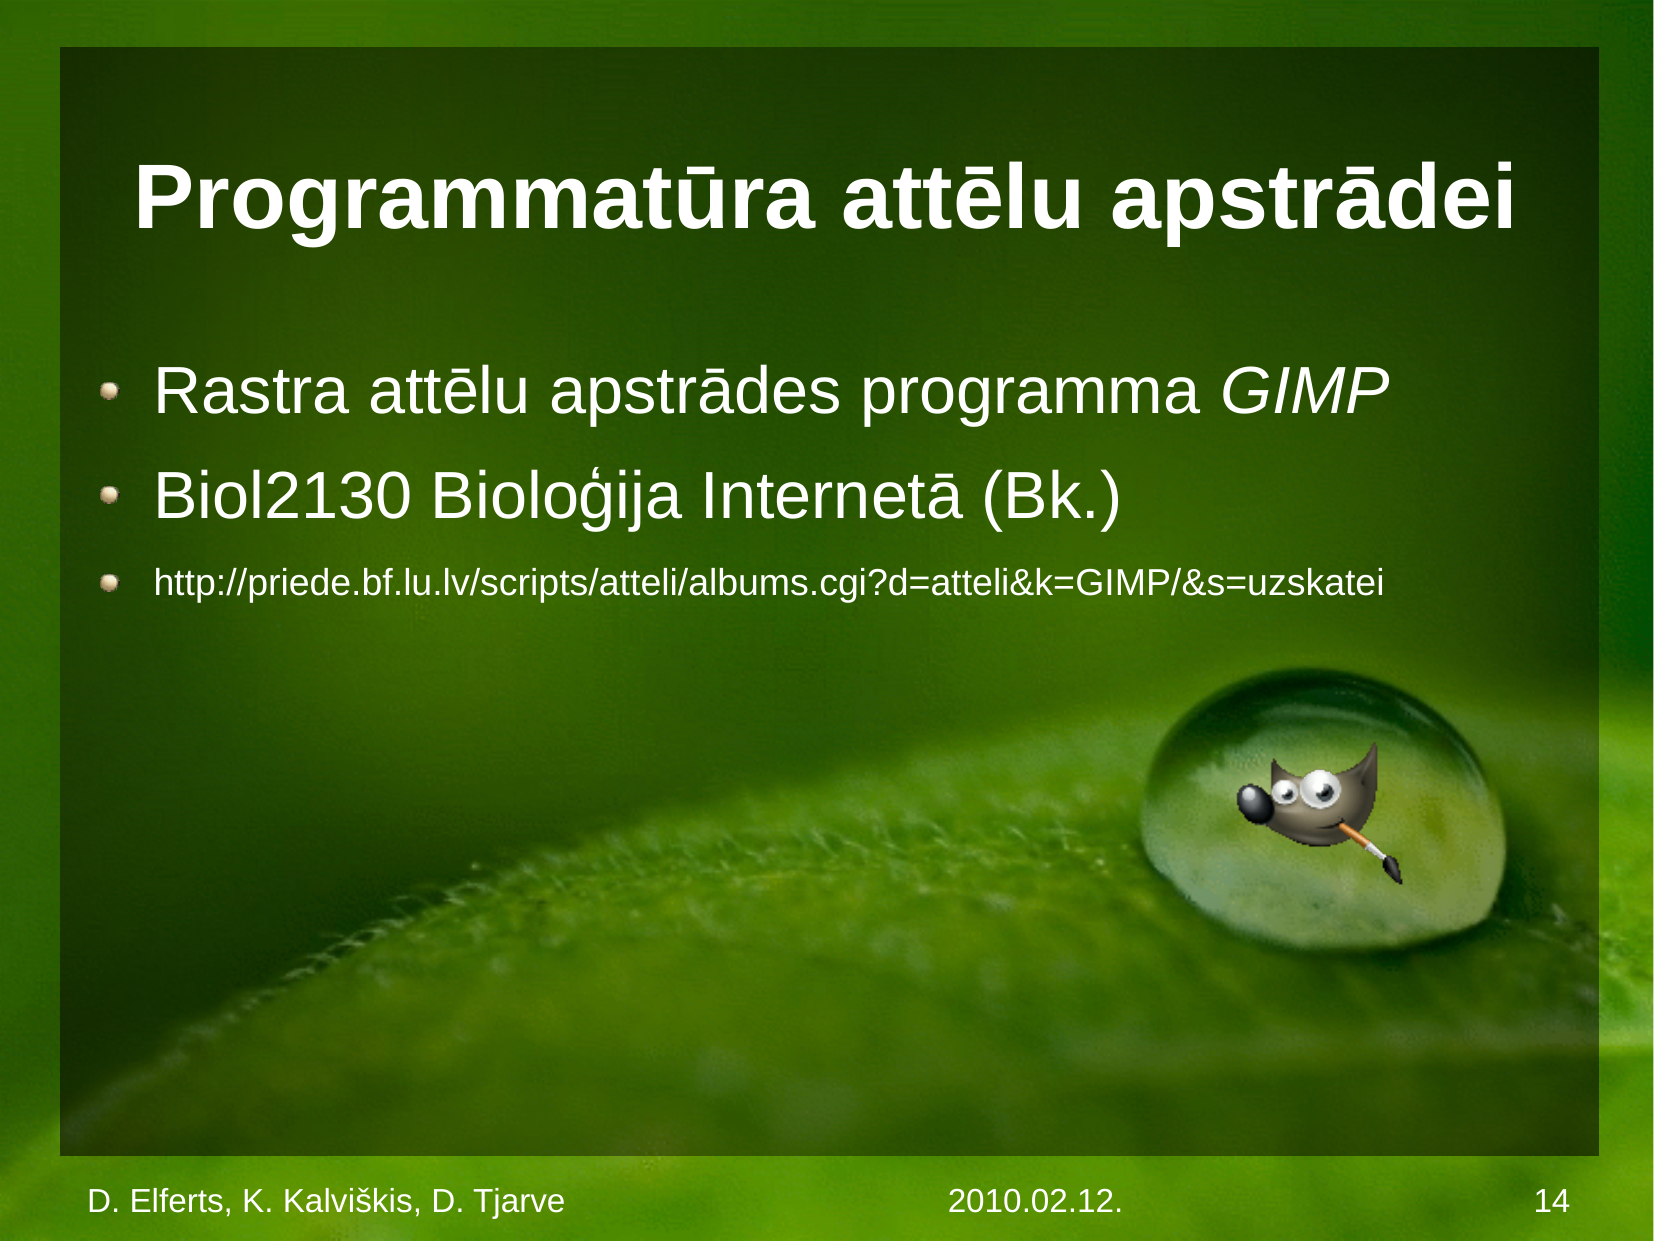

# Programmatūra attēlu apstrādei
Rastra attēlu apstrādes programma GIMP
Biol2130 Bioloģija Internetā (Bk.)
http://priede.bf.lu.lv/scripts/atteli/albums.cgi?d=atteli&k=GIMP/&s=uzskatei
D. Elferts, K. Kalviškis, D. Tjarve
2010.02.12.
14